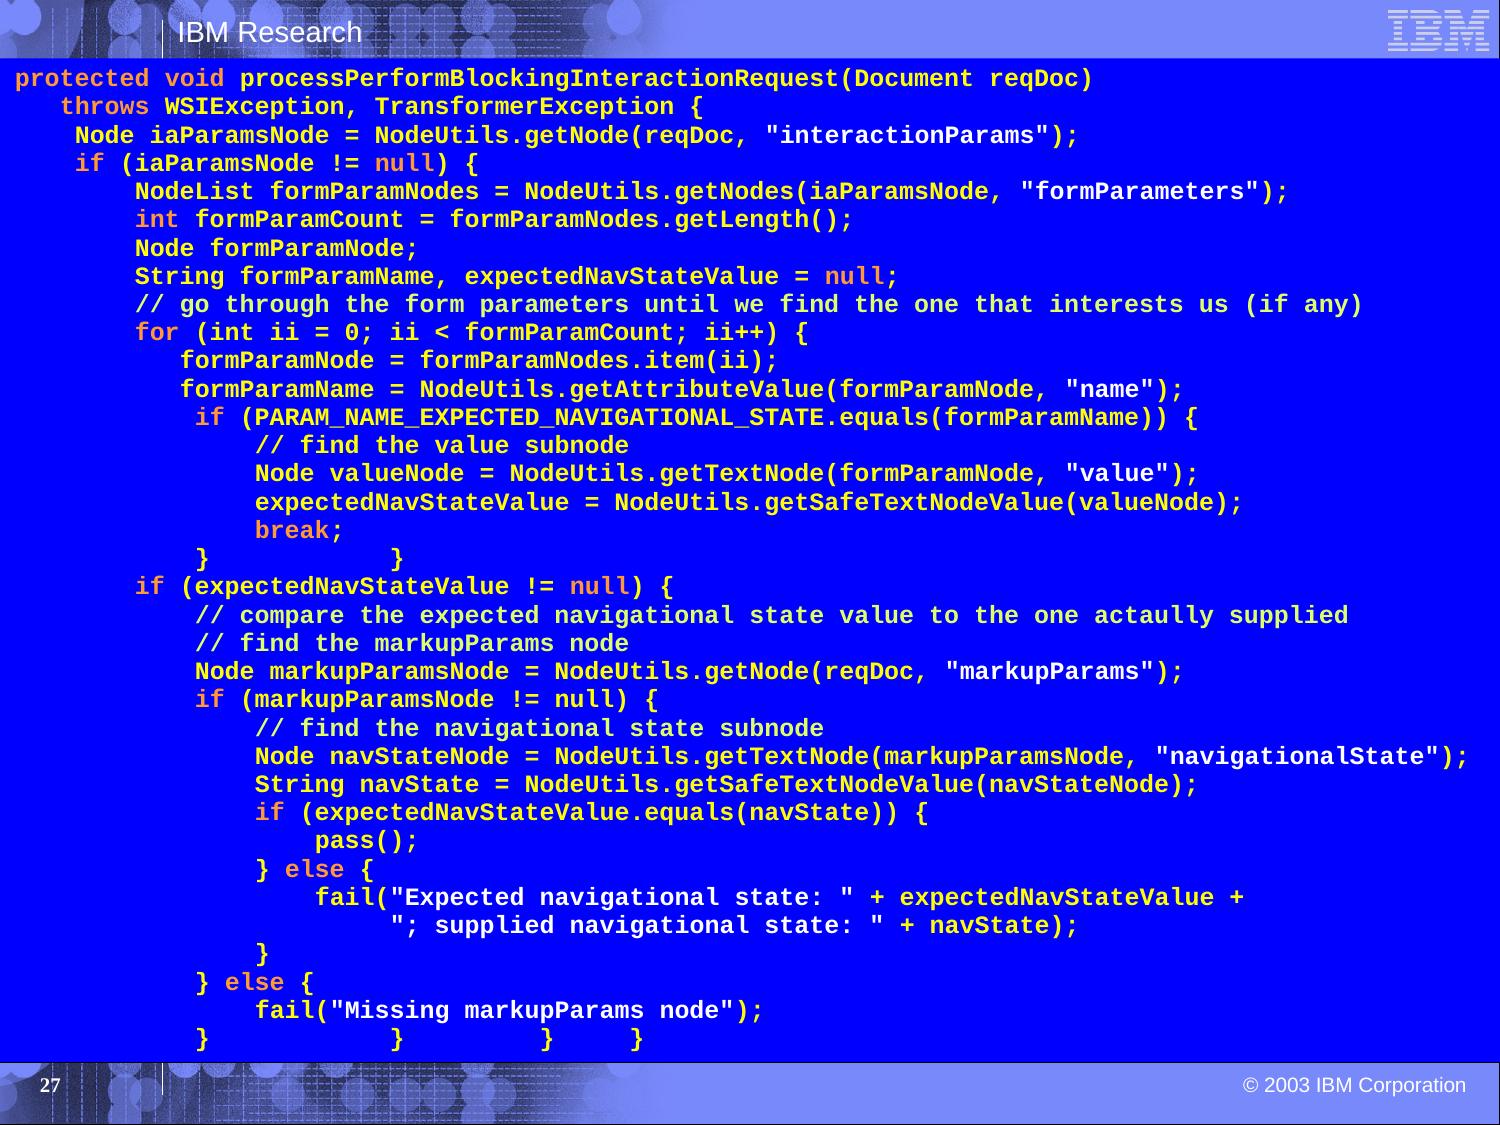

protected void processPerformBlockingInteractionRequest(Document reqDoc)
 throws WSIException, TransformerException {
 Node iaParamsNode = NodeUtils.getNode(reqDoc, "interactionParams");
 if (iaParamsNode != null) {
 NodeList formParamNodes = NodeUtils.getNodes(iaParamsNode, "formParameters");
 int formParamCount = formParamNodes.getLength();
 Node formParamNode;
 String formParamName, expectedNavStateValue = null;
 // go through the form parameters until we find the one that interests us (if any)
 for (int ii = 0; ii < formParamCount; ii++) {
 formParamNode = formParamNodes.item(ii);
 formParamName = NodeUtils.getAttributeValue(formParamNode, "name");
 if (PARAM_NAME_EXPECTED_NAVIGATIONAL_STATE.equals(formParamName)) {
 // find the value subnode
 Node valueNode = NodeUtils.getTextNode(formParamNode, "value");
 expectedNavStateValue = NodeUtils.getSafeTextNodeValue(valueNode);
 break;
 } }
 if (expectedNavStateValue != null) {
 // compare the expected navigational state value to the one actaully supplied
 // find the markupParams node
 Node markupParamsNode = NodeUtils.getNode(reqDoc, "markupParams");
 if (markupParamsNode != null) {
 // find the navigational state subnode
 Node navStateNode = NodeUtils.getTextNode(markupParamsNode, "navigationalState");
 String navState = NodeUtils.getSafeTextNodeValue(navStateNode);
 if (expectedNavStateValue.equals(navState)) {
 pass();
 } else {
 fail("Expected navigational state: " + expectedNavStateValue +
 "; supplied navigational state: " + navState);
 }
 } else {
 fail("Missing markupParams node");
 } } } }
27